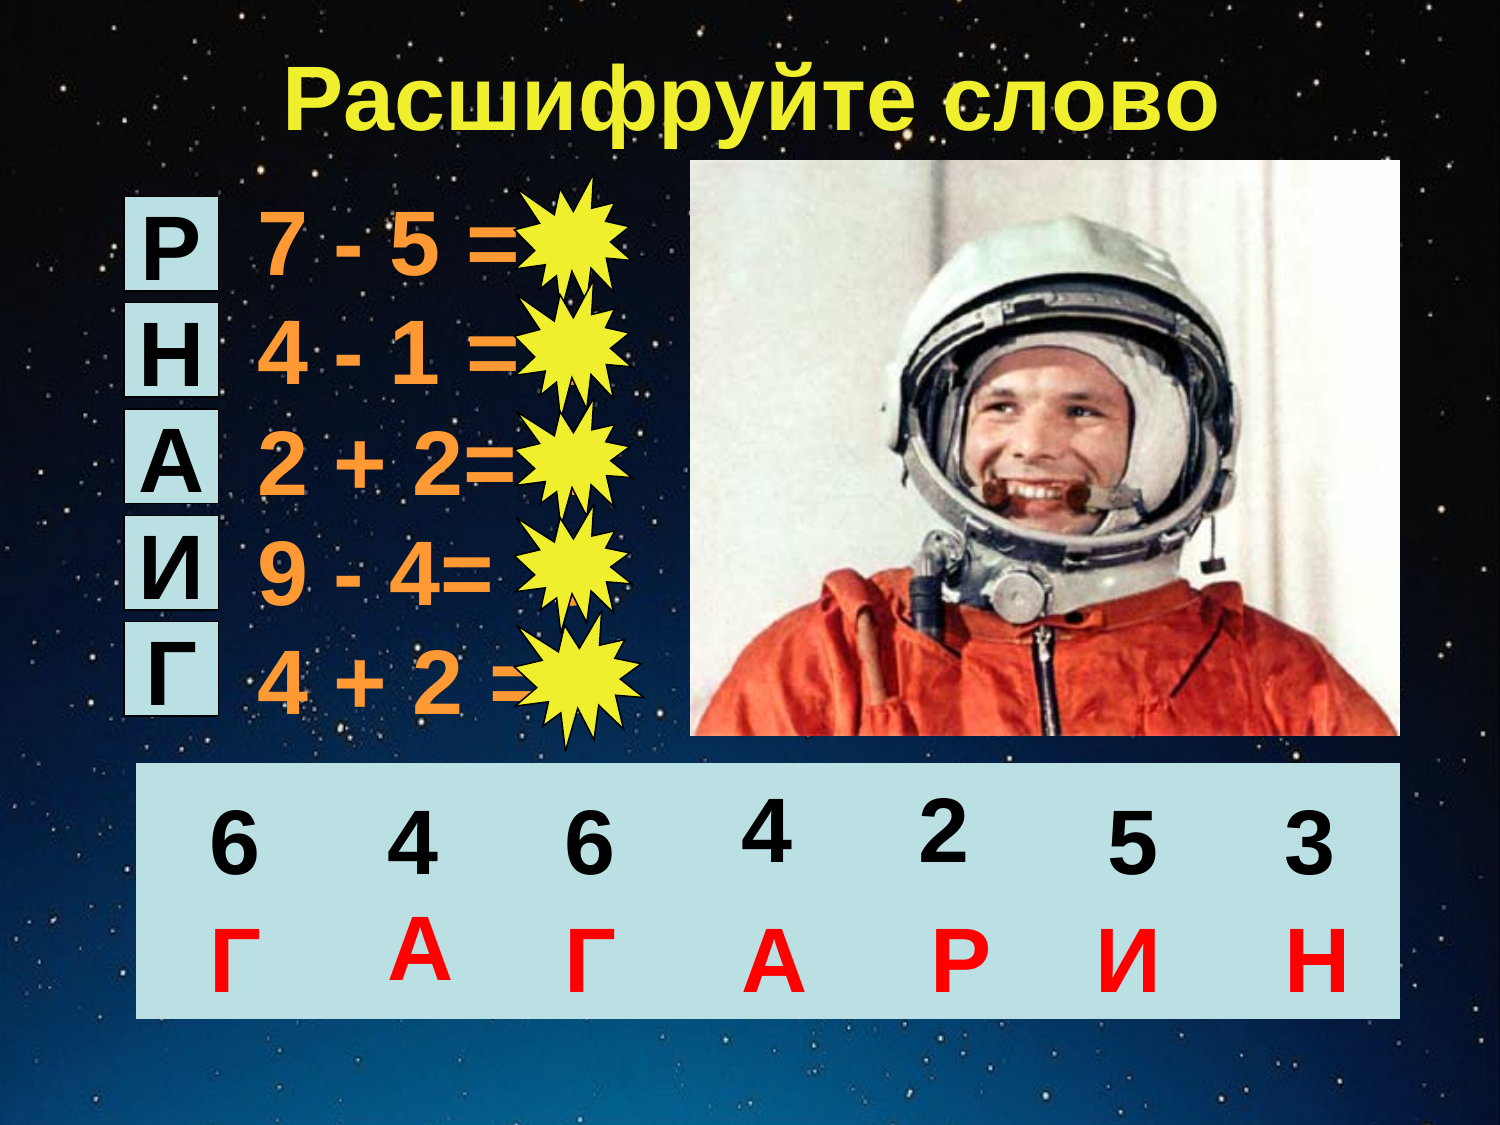

# Расшифруйте слово
7 - 5 = 2
4 - 1 = 3
2 + 2= 4
9 - 4= 5
4 + 2 =6
Р
Н
А
И
Г
| | | | | | | |
| --- | --- | --- | --- | --- | --- | --- |
| | | | | | | |
4
2
6
4
6
5
3
А
Г
Г
А
Р
И
Н